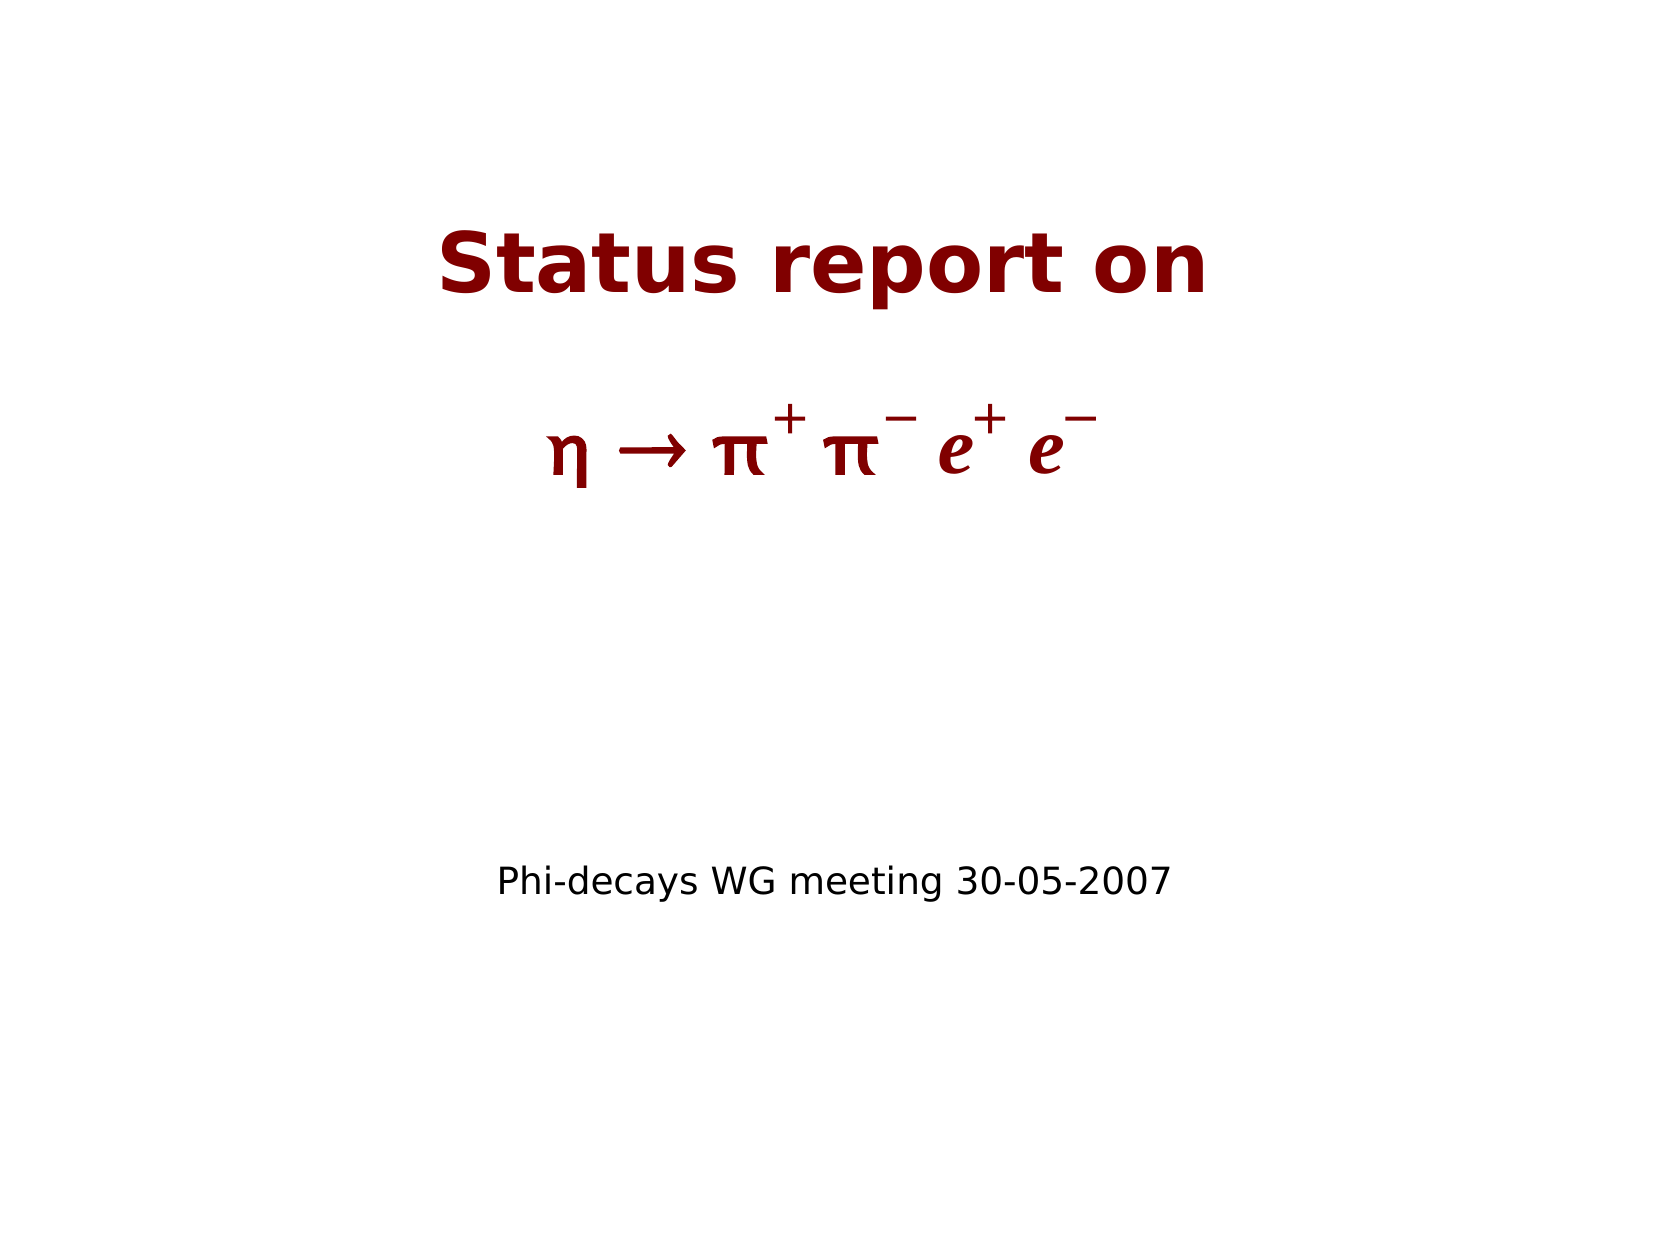

Status report on
Phi-decays WG meeting 30-05-2007